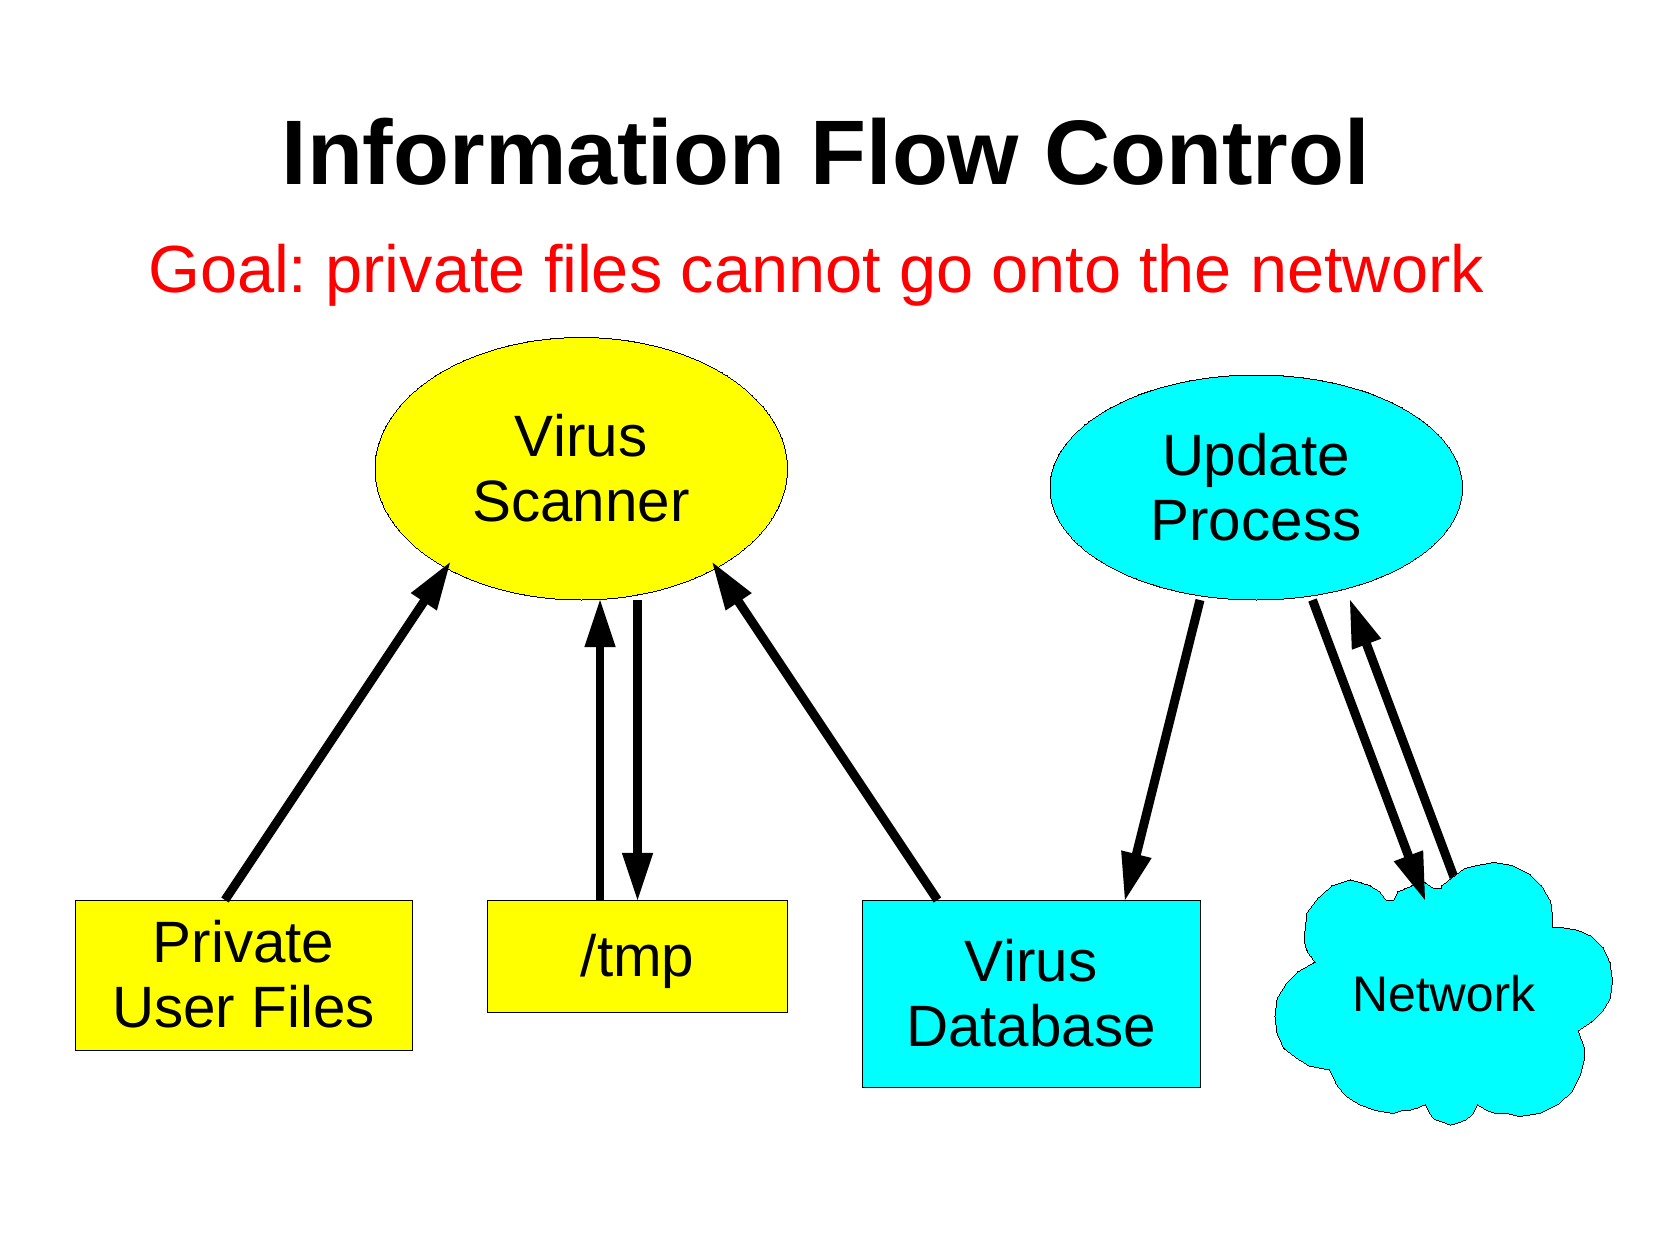

# Information Flow Control
Goal: private files cannot go onto the network
Virus
Scanner
Update
Process
Network
Private
User Files
/tmp
Virus
Database